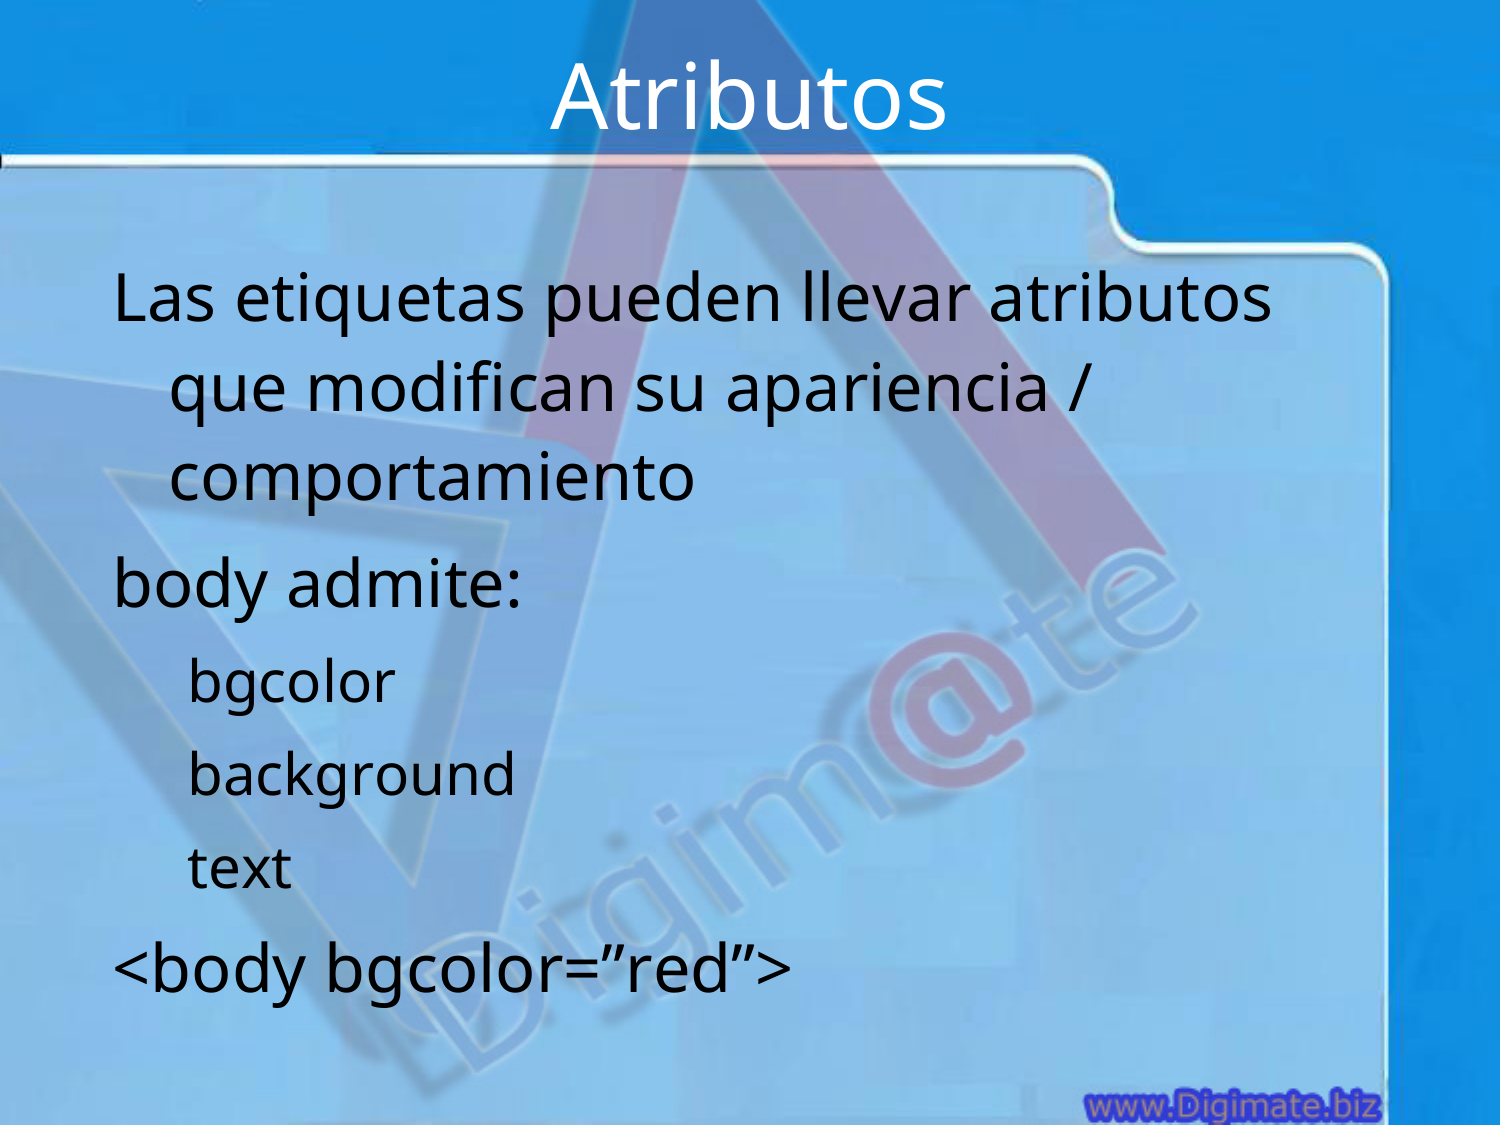

# Atributos
Las etiquetas pueden llevar atributos que modifican su apariencia / comportamiento
body admite:
bgcolor
background
text
<body bgcolor=”red”>